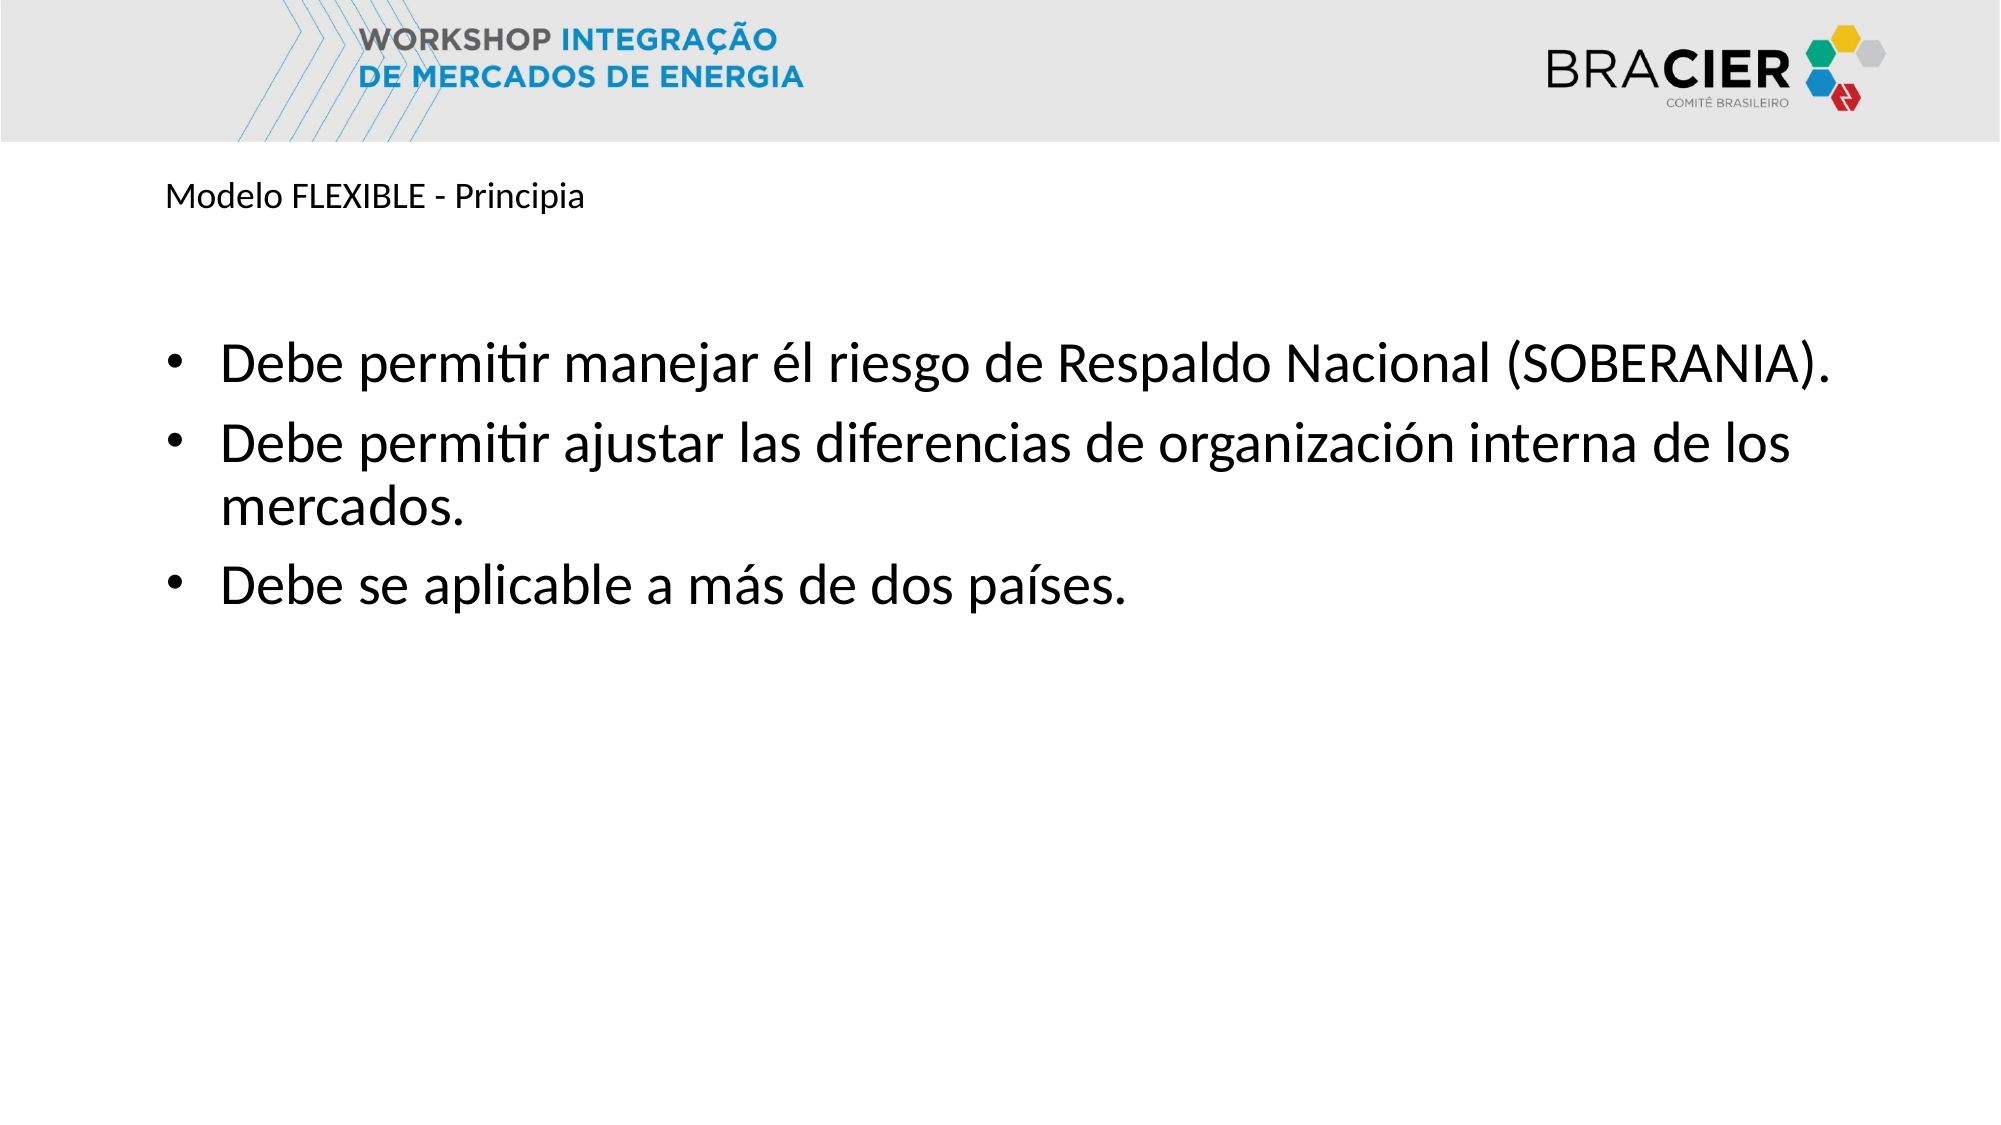

# Modelo FLEXIBLE - Principia
Debe permitir manejar él riesgo de Respaldo Nacional (SOBERANIA).
Debe permitir ajustar las diferencias de organización interna de los mercados.
Debe se aplicable a más de dos países.